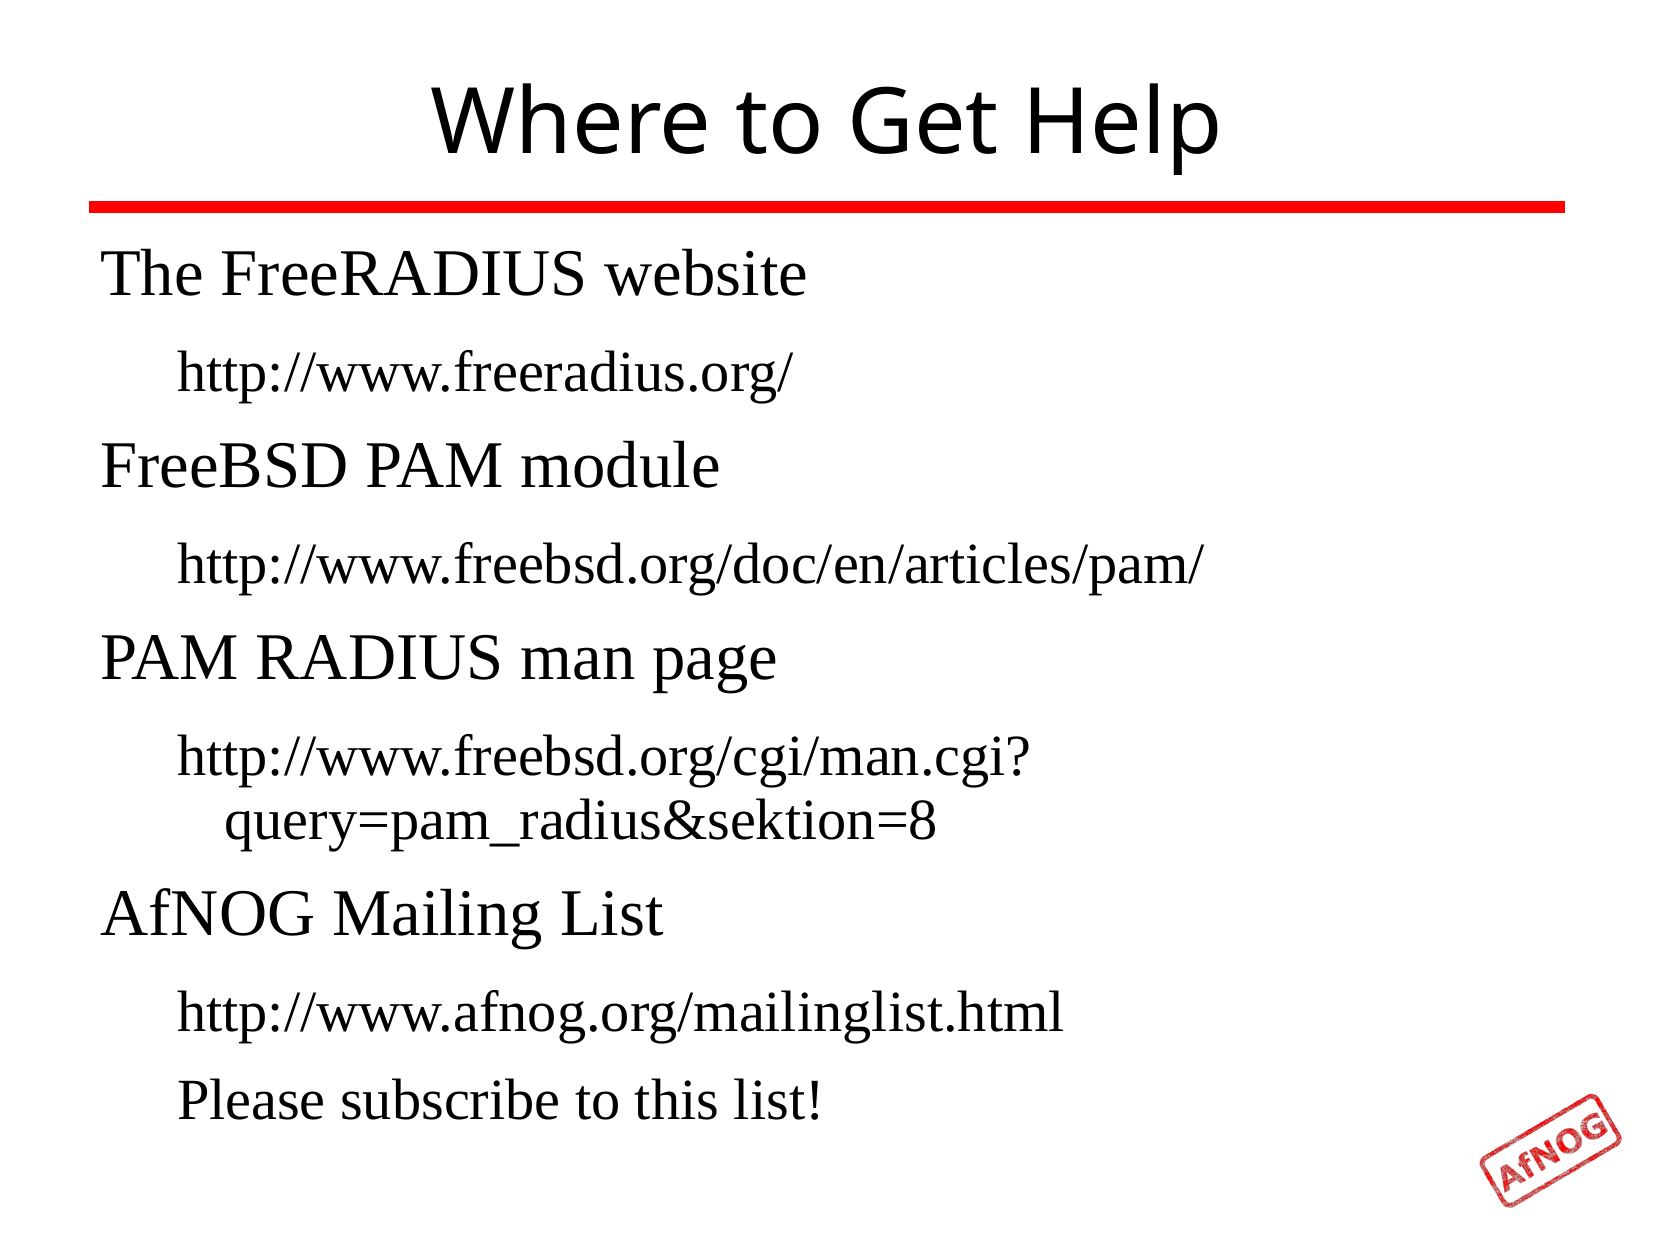

# Where to Get Help
The FreeRADIUS website
http://www.freeradius.org/
FreeBSD PAM module
http://www.freebsd.org/doc/en/articles/pam/
PAM RADIUS man page
http://www.freebsd.org/cgi/man.cgi?query=pam_radius&sektion=8
AfNOG Mailing List
http://www.afnog.org/mailinglist.html
Please subscribe to this list!